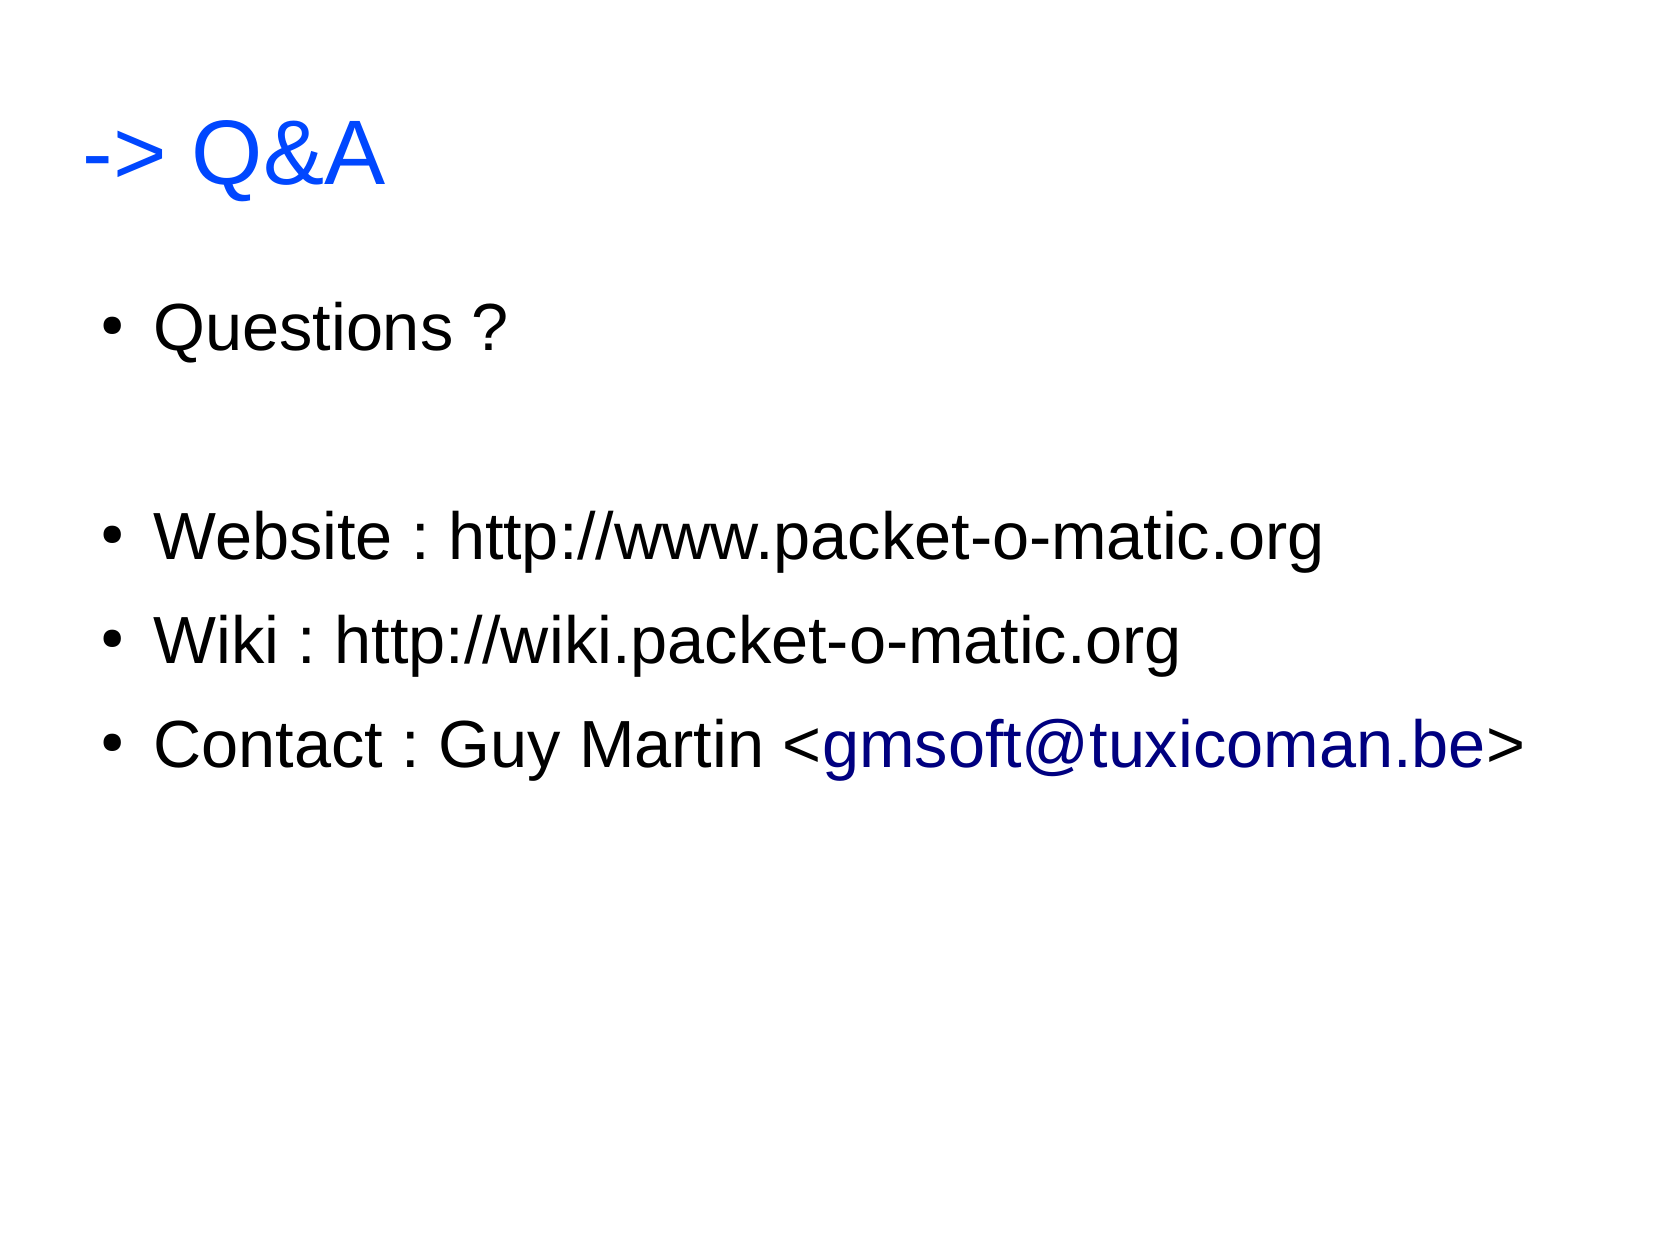

# -> Q&A
Questions ?
Website : http://www.packet-o-matic.org
Wiki : http://wiki.packet-o-matic.org
Contact : Guy Martin <gmsoft@tuxicoman.be>